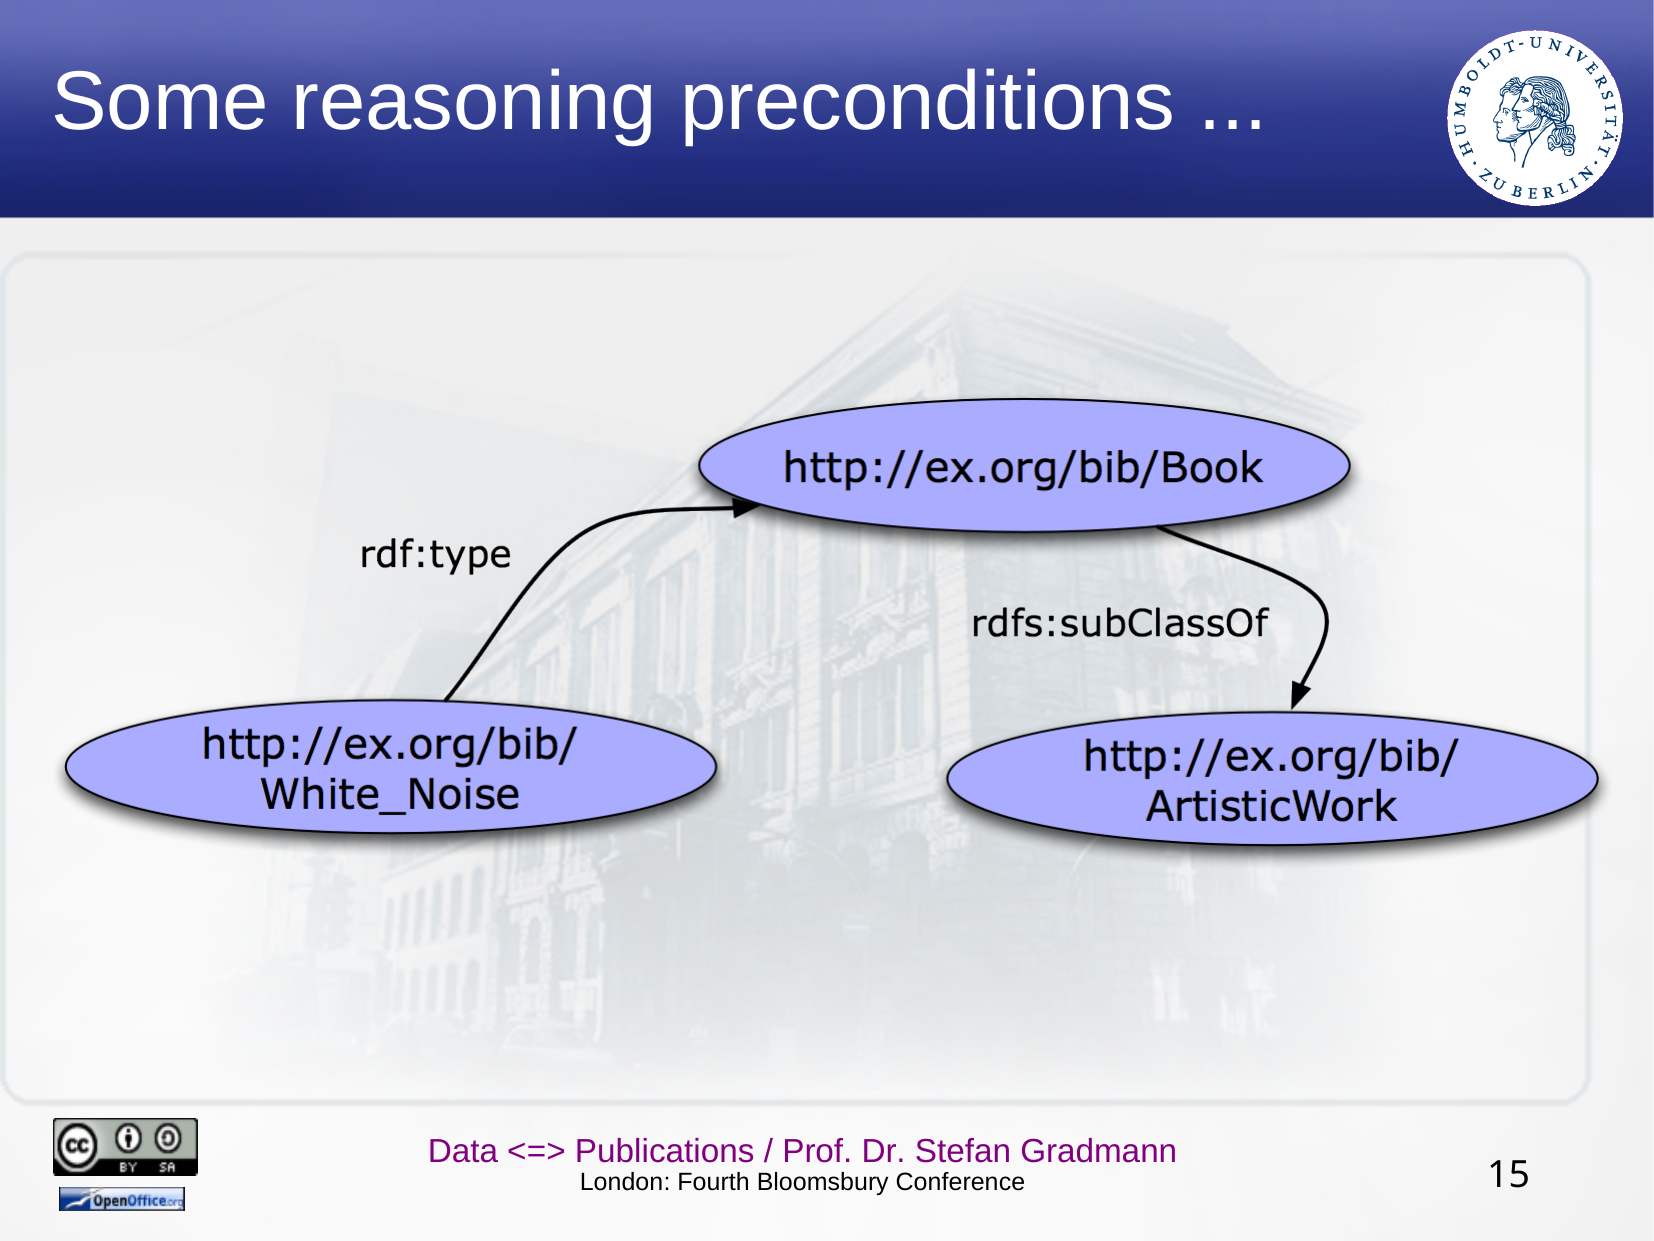

# Some reasoning preconditions ...
Data <=> Publications / Prof. Dr. Stefan Gradmann